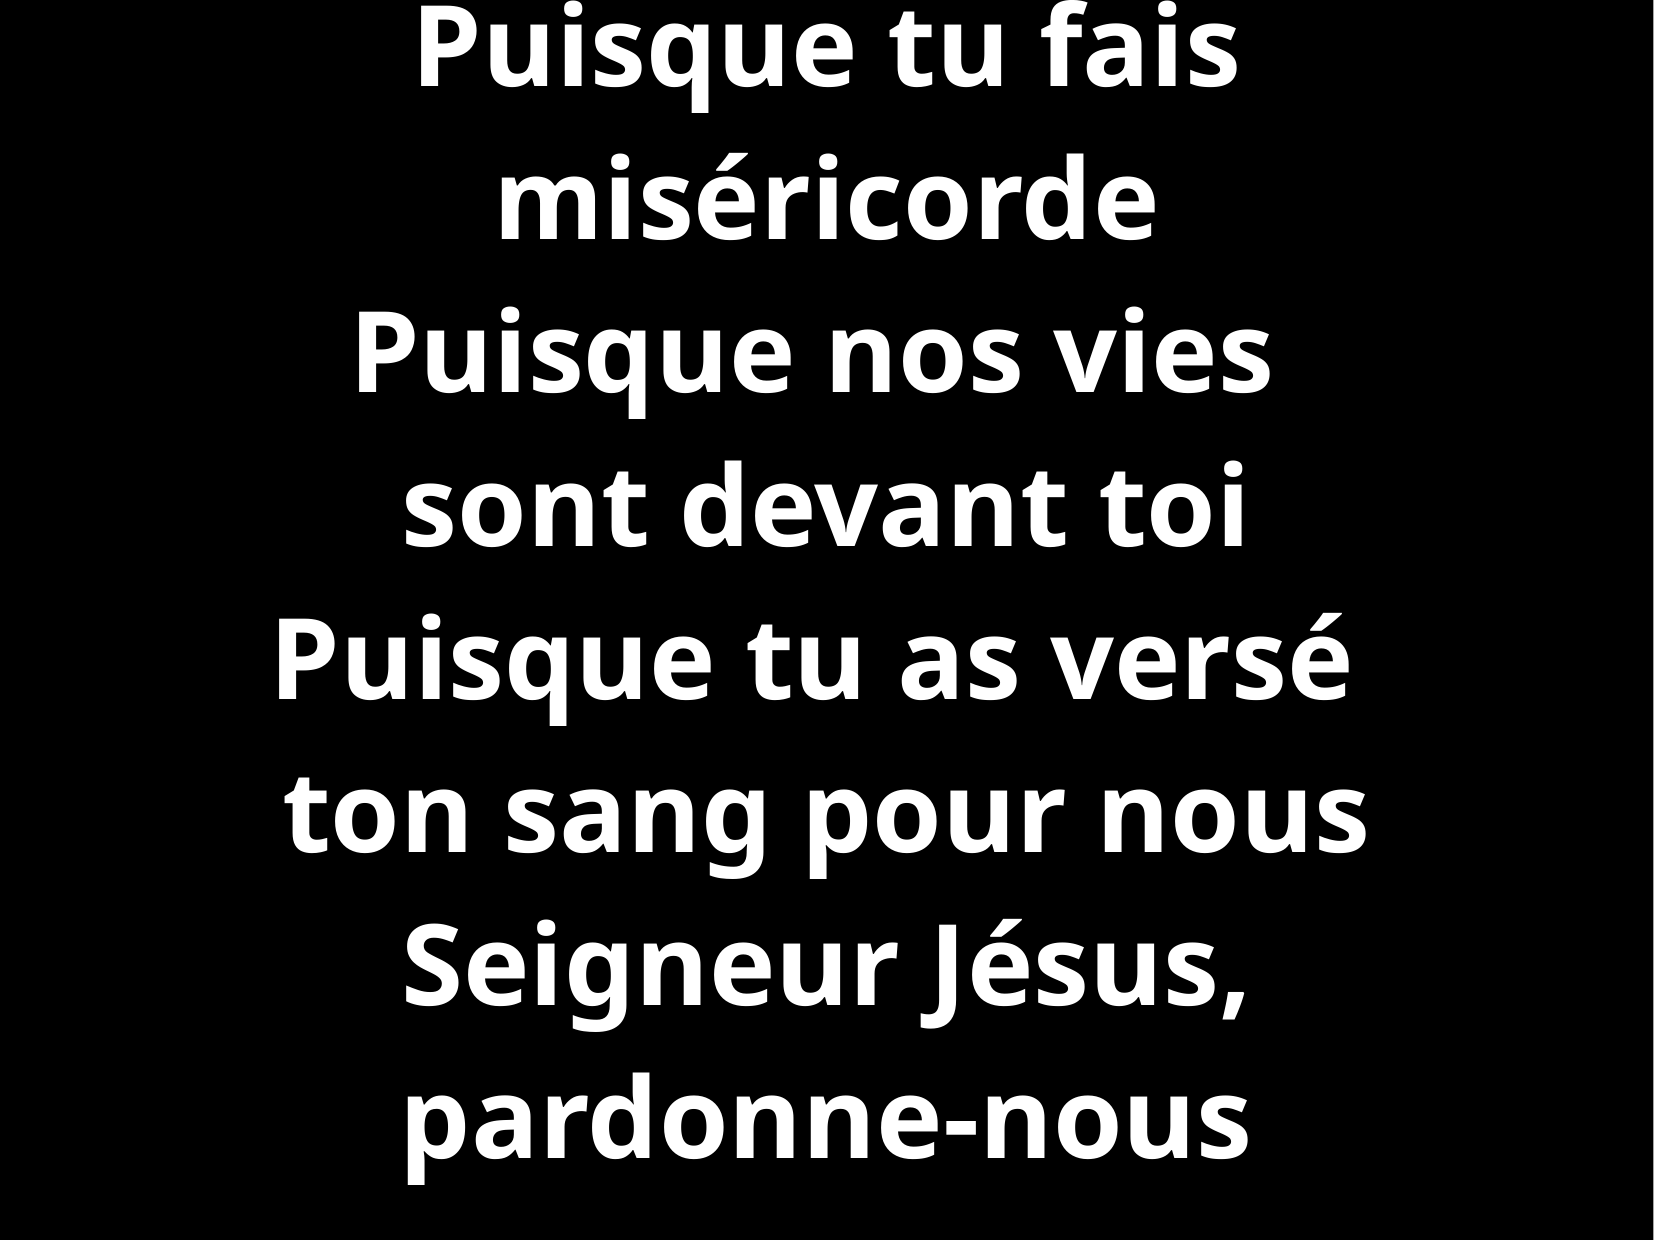

# Puisque tu fais miséricorde
Puisque nos vies
sont devant toi
Puisque tu as versé
ton sang pour nous
Seigneur Jésus,
pardonne-nous